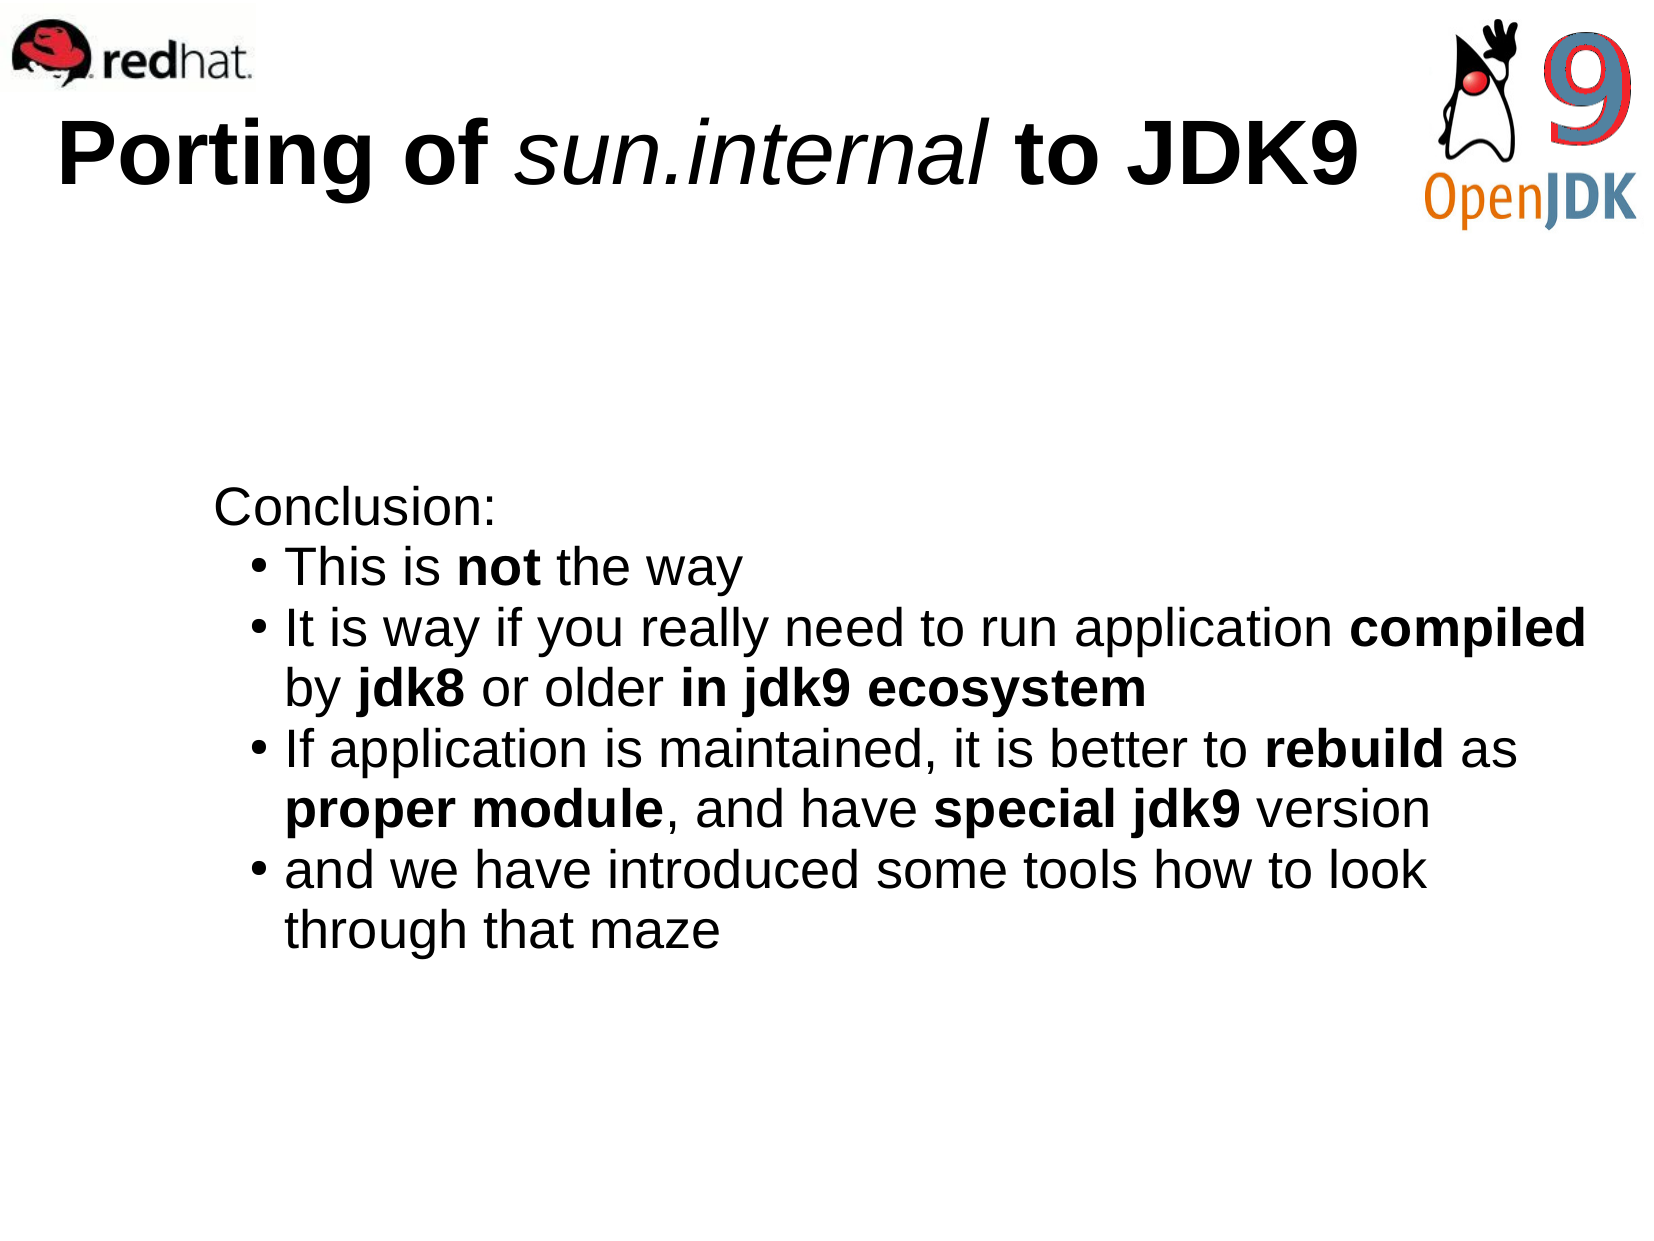

# Porting of sun.internal to JDK9
Conclusion:
This is not the way
It is way if you really need to run application compiled by jdk8 or older in jdk9 ecosystem
If application is maintained, it is better to rebuild as proper module, and have special jdk9 version
and we have introduced some tools how to look through that maze